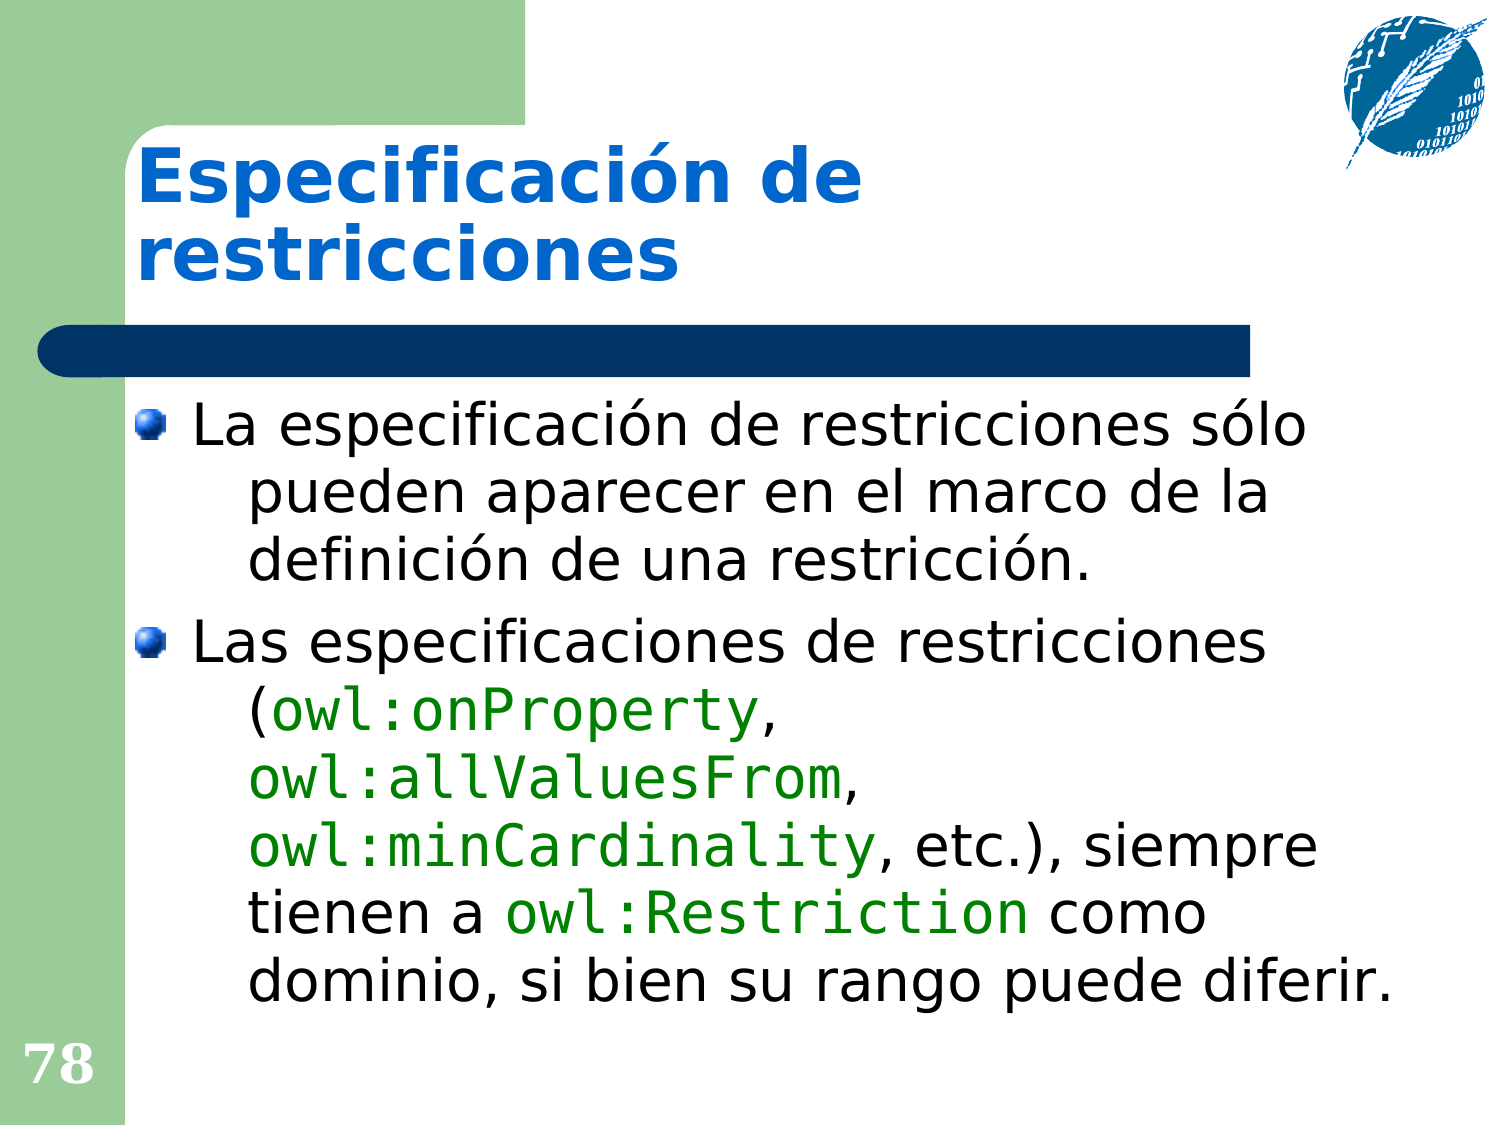

# Especificación de restricciones
La especificación de restricciones sólo pueden aparecer en el marco de la definición de una restricción.
Las especificaciones de restricciones (owl:onProperty, owl:allValuesFrom, owl:minCardinality, etc.), siempre tienen a owl:Restriction como dominio, si bien su rango puede diferir.
78